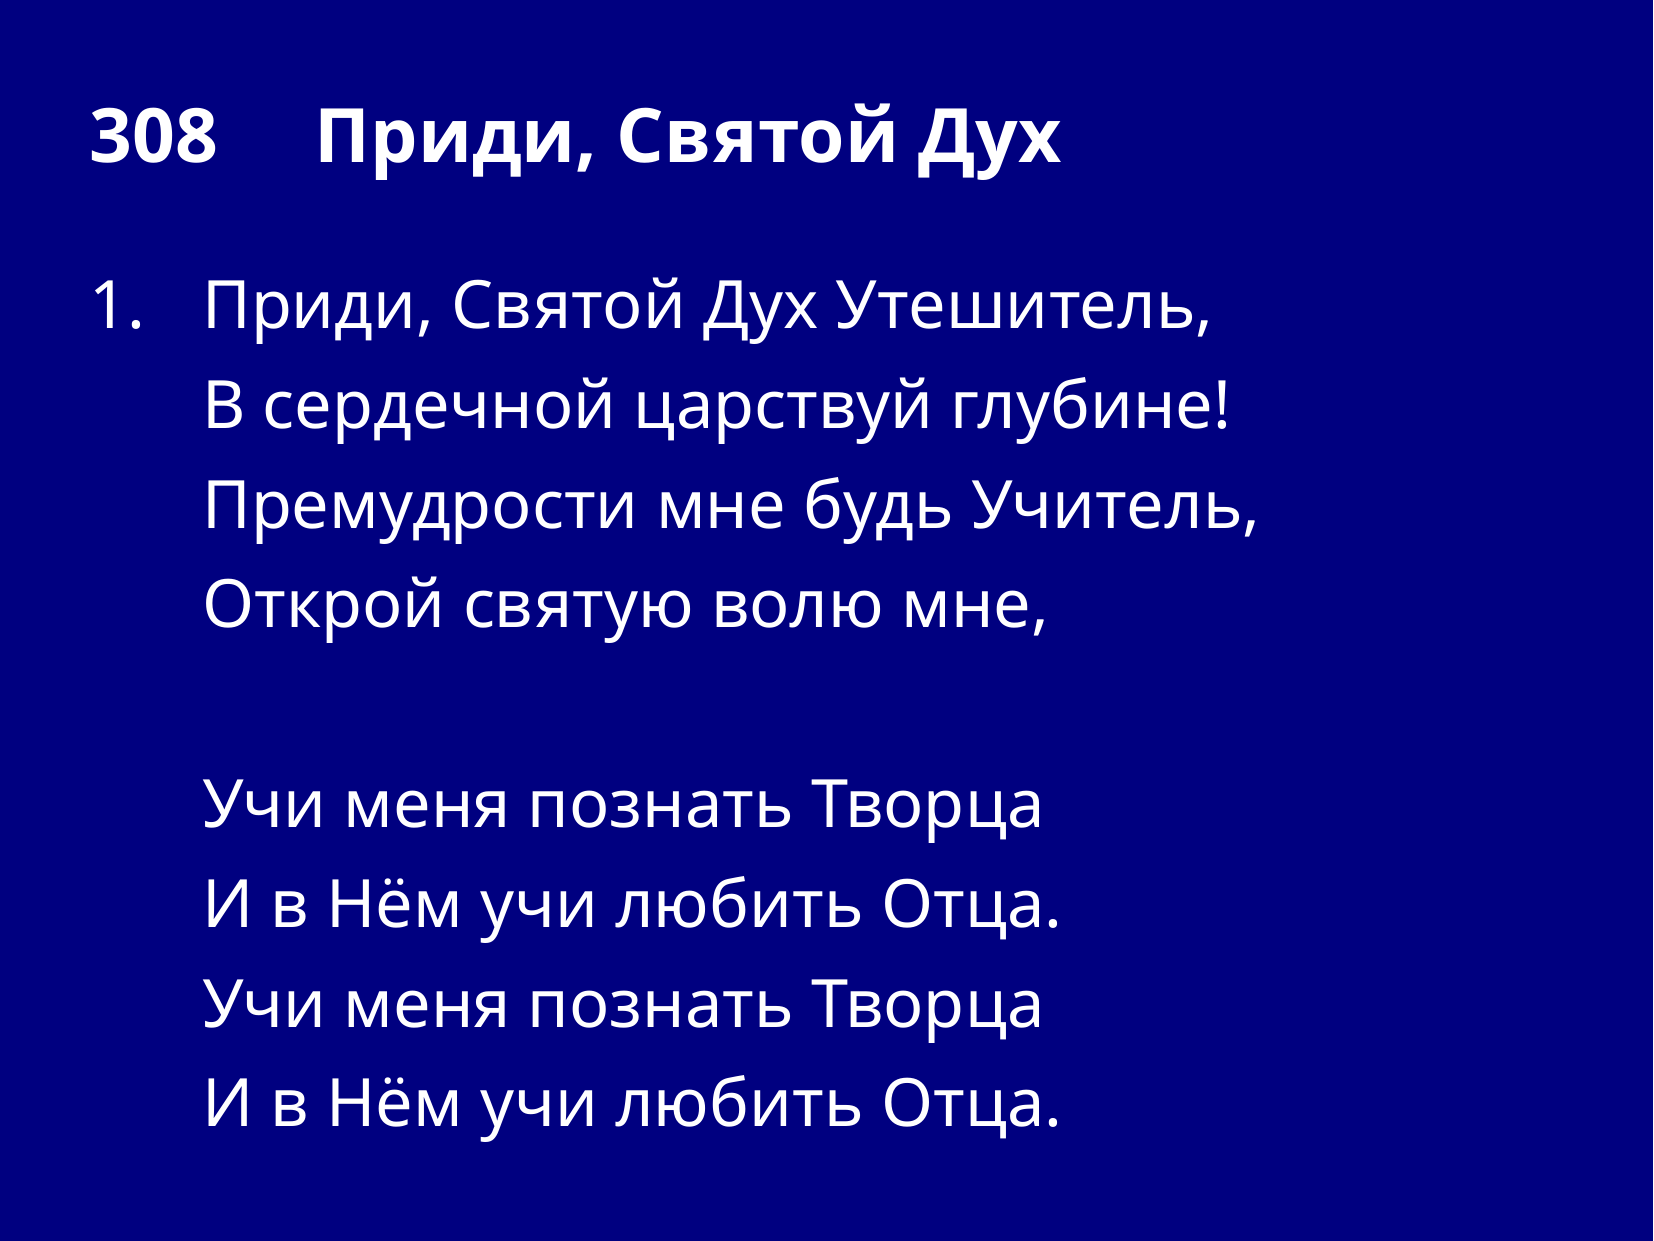

308	Приди, Святой Дух
1.	Приди, Святой Дух Утешитель,
	В сердечной царствуй глубине!
	Премудрости мне будь Учитель,
	Открой святую волю мне,
	Учи меня познать Творца
	И в Нём учи любить Отца.
	Учи меня познать Творца
	И в Нём учи любить Отца.